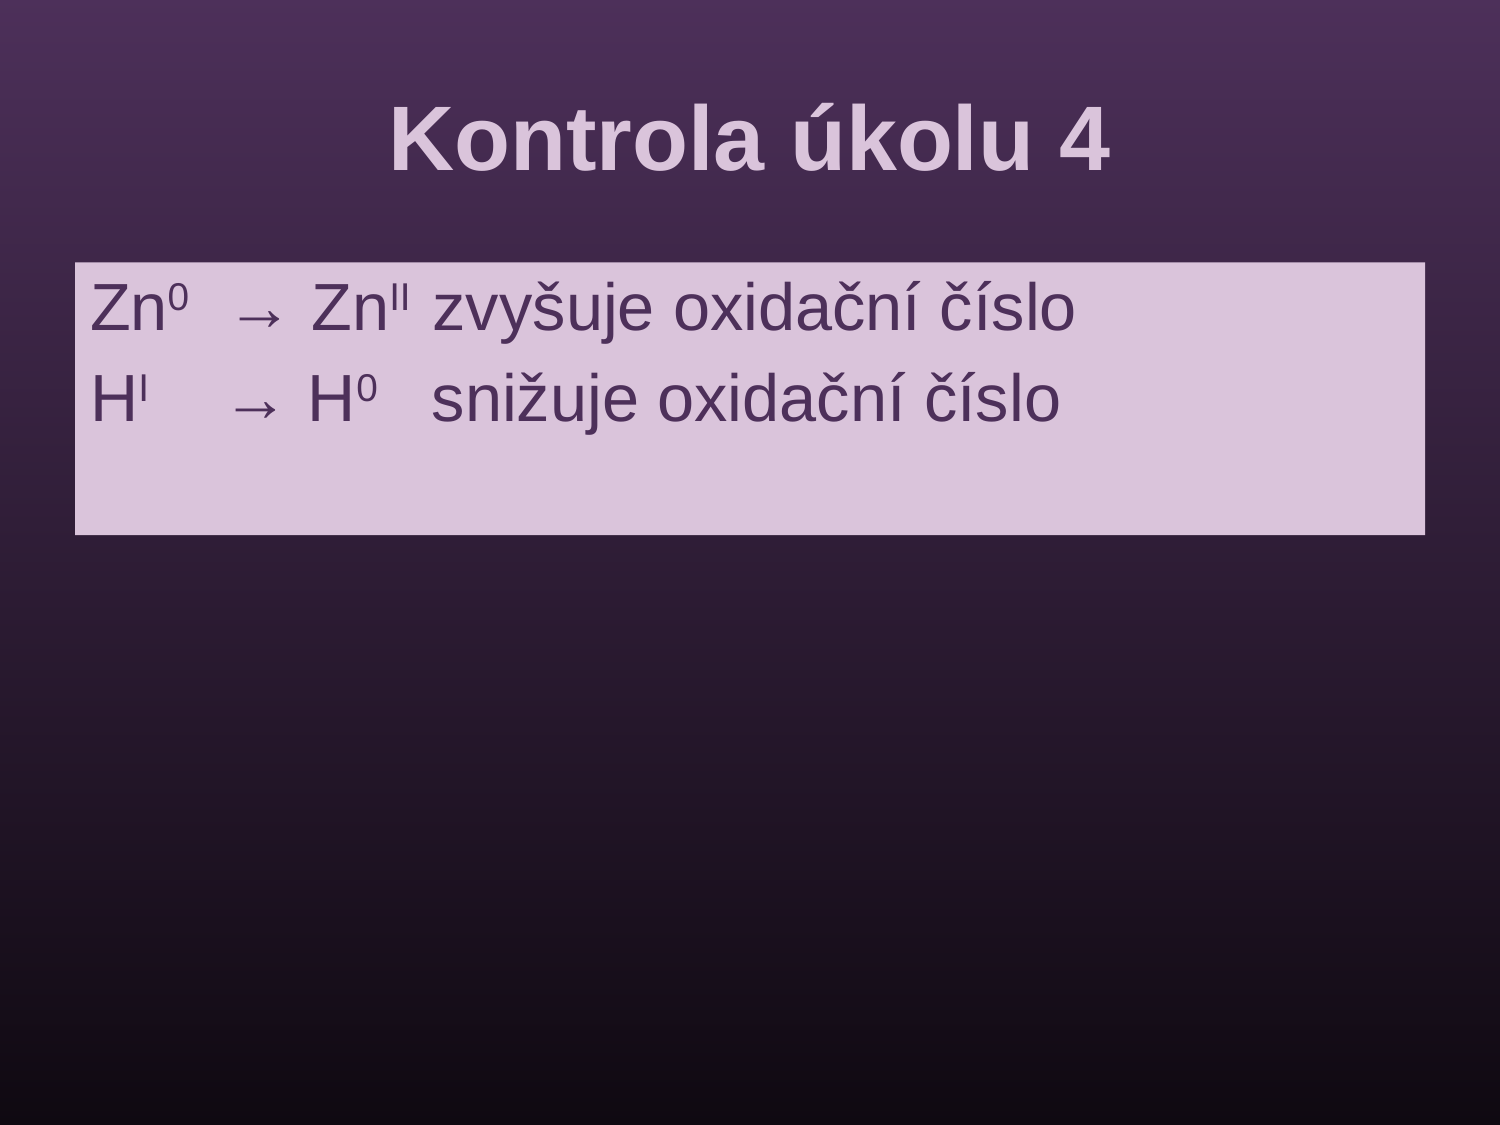

# Kontrola úkolu 4
Zn0 → ZnII zvyšuje oxidační číslo
HI → H0 snižuje oxidační číslo